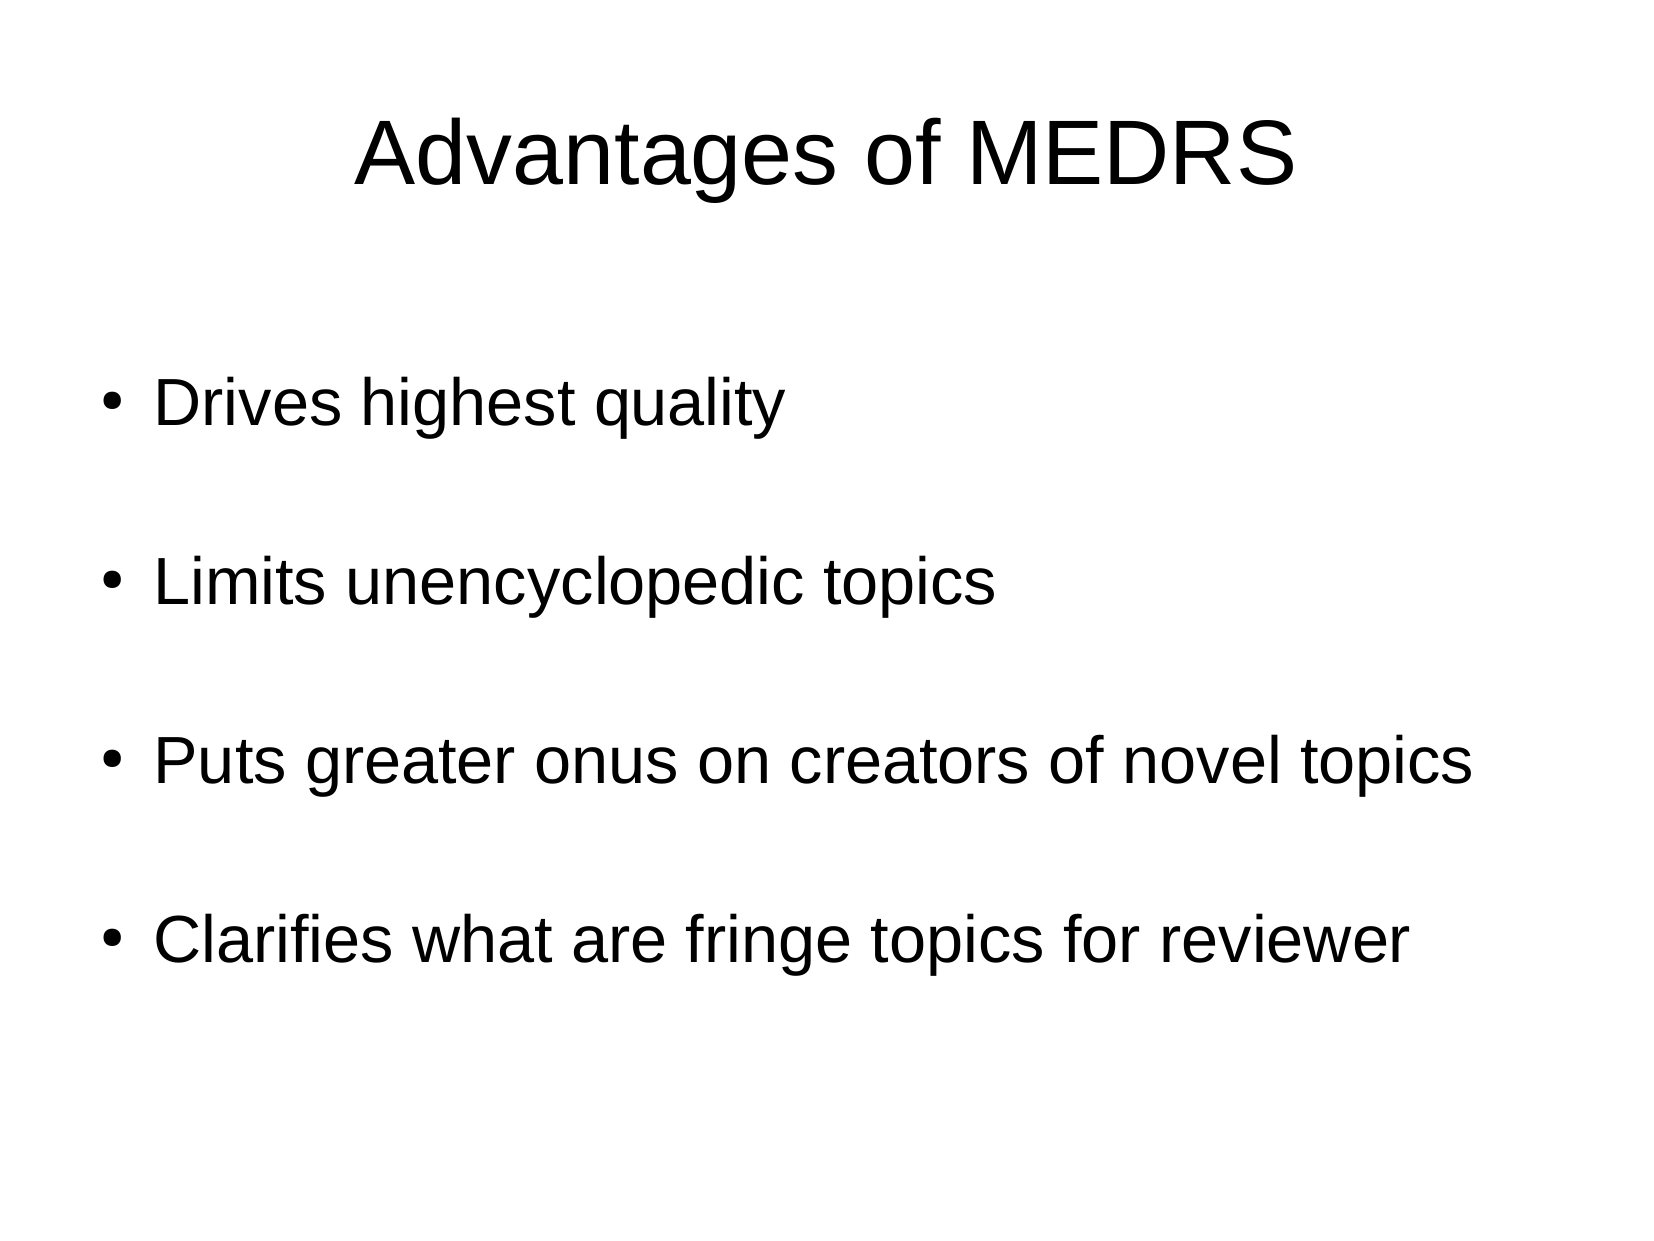

# Advantages of MEDRS
Drives highest quality
Limits unencyclopedic topics
Puts greater onus on creators of novel topics
Clarifies what are fringe topics for reviewer